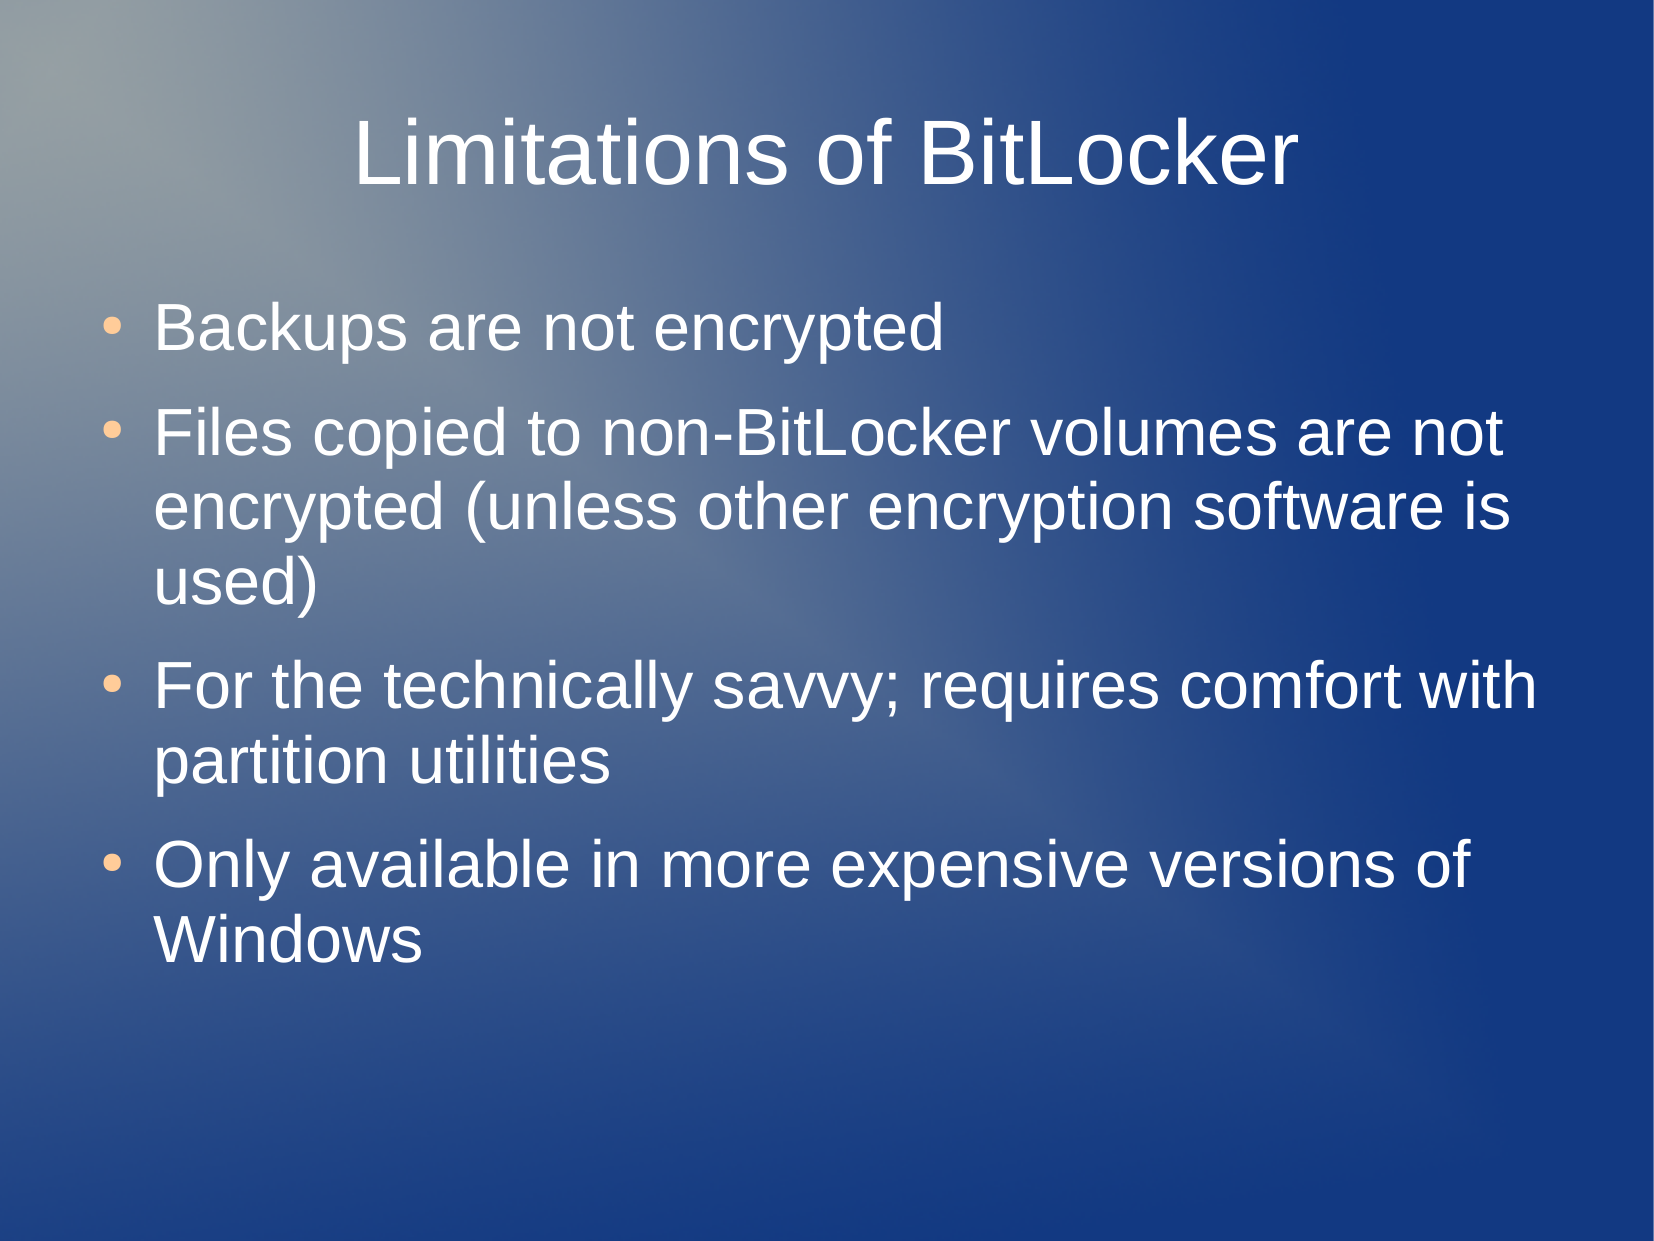

# Limitations of BitLocker
Backups are not encrypted
Files copied to non-BitLocker volumes are not encrypted (unless other encryption software is used)
For the technically savvy; requires comfort with partition utilities
Only available in more expensive versions of Windows